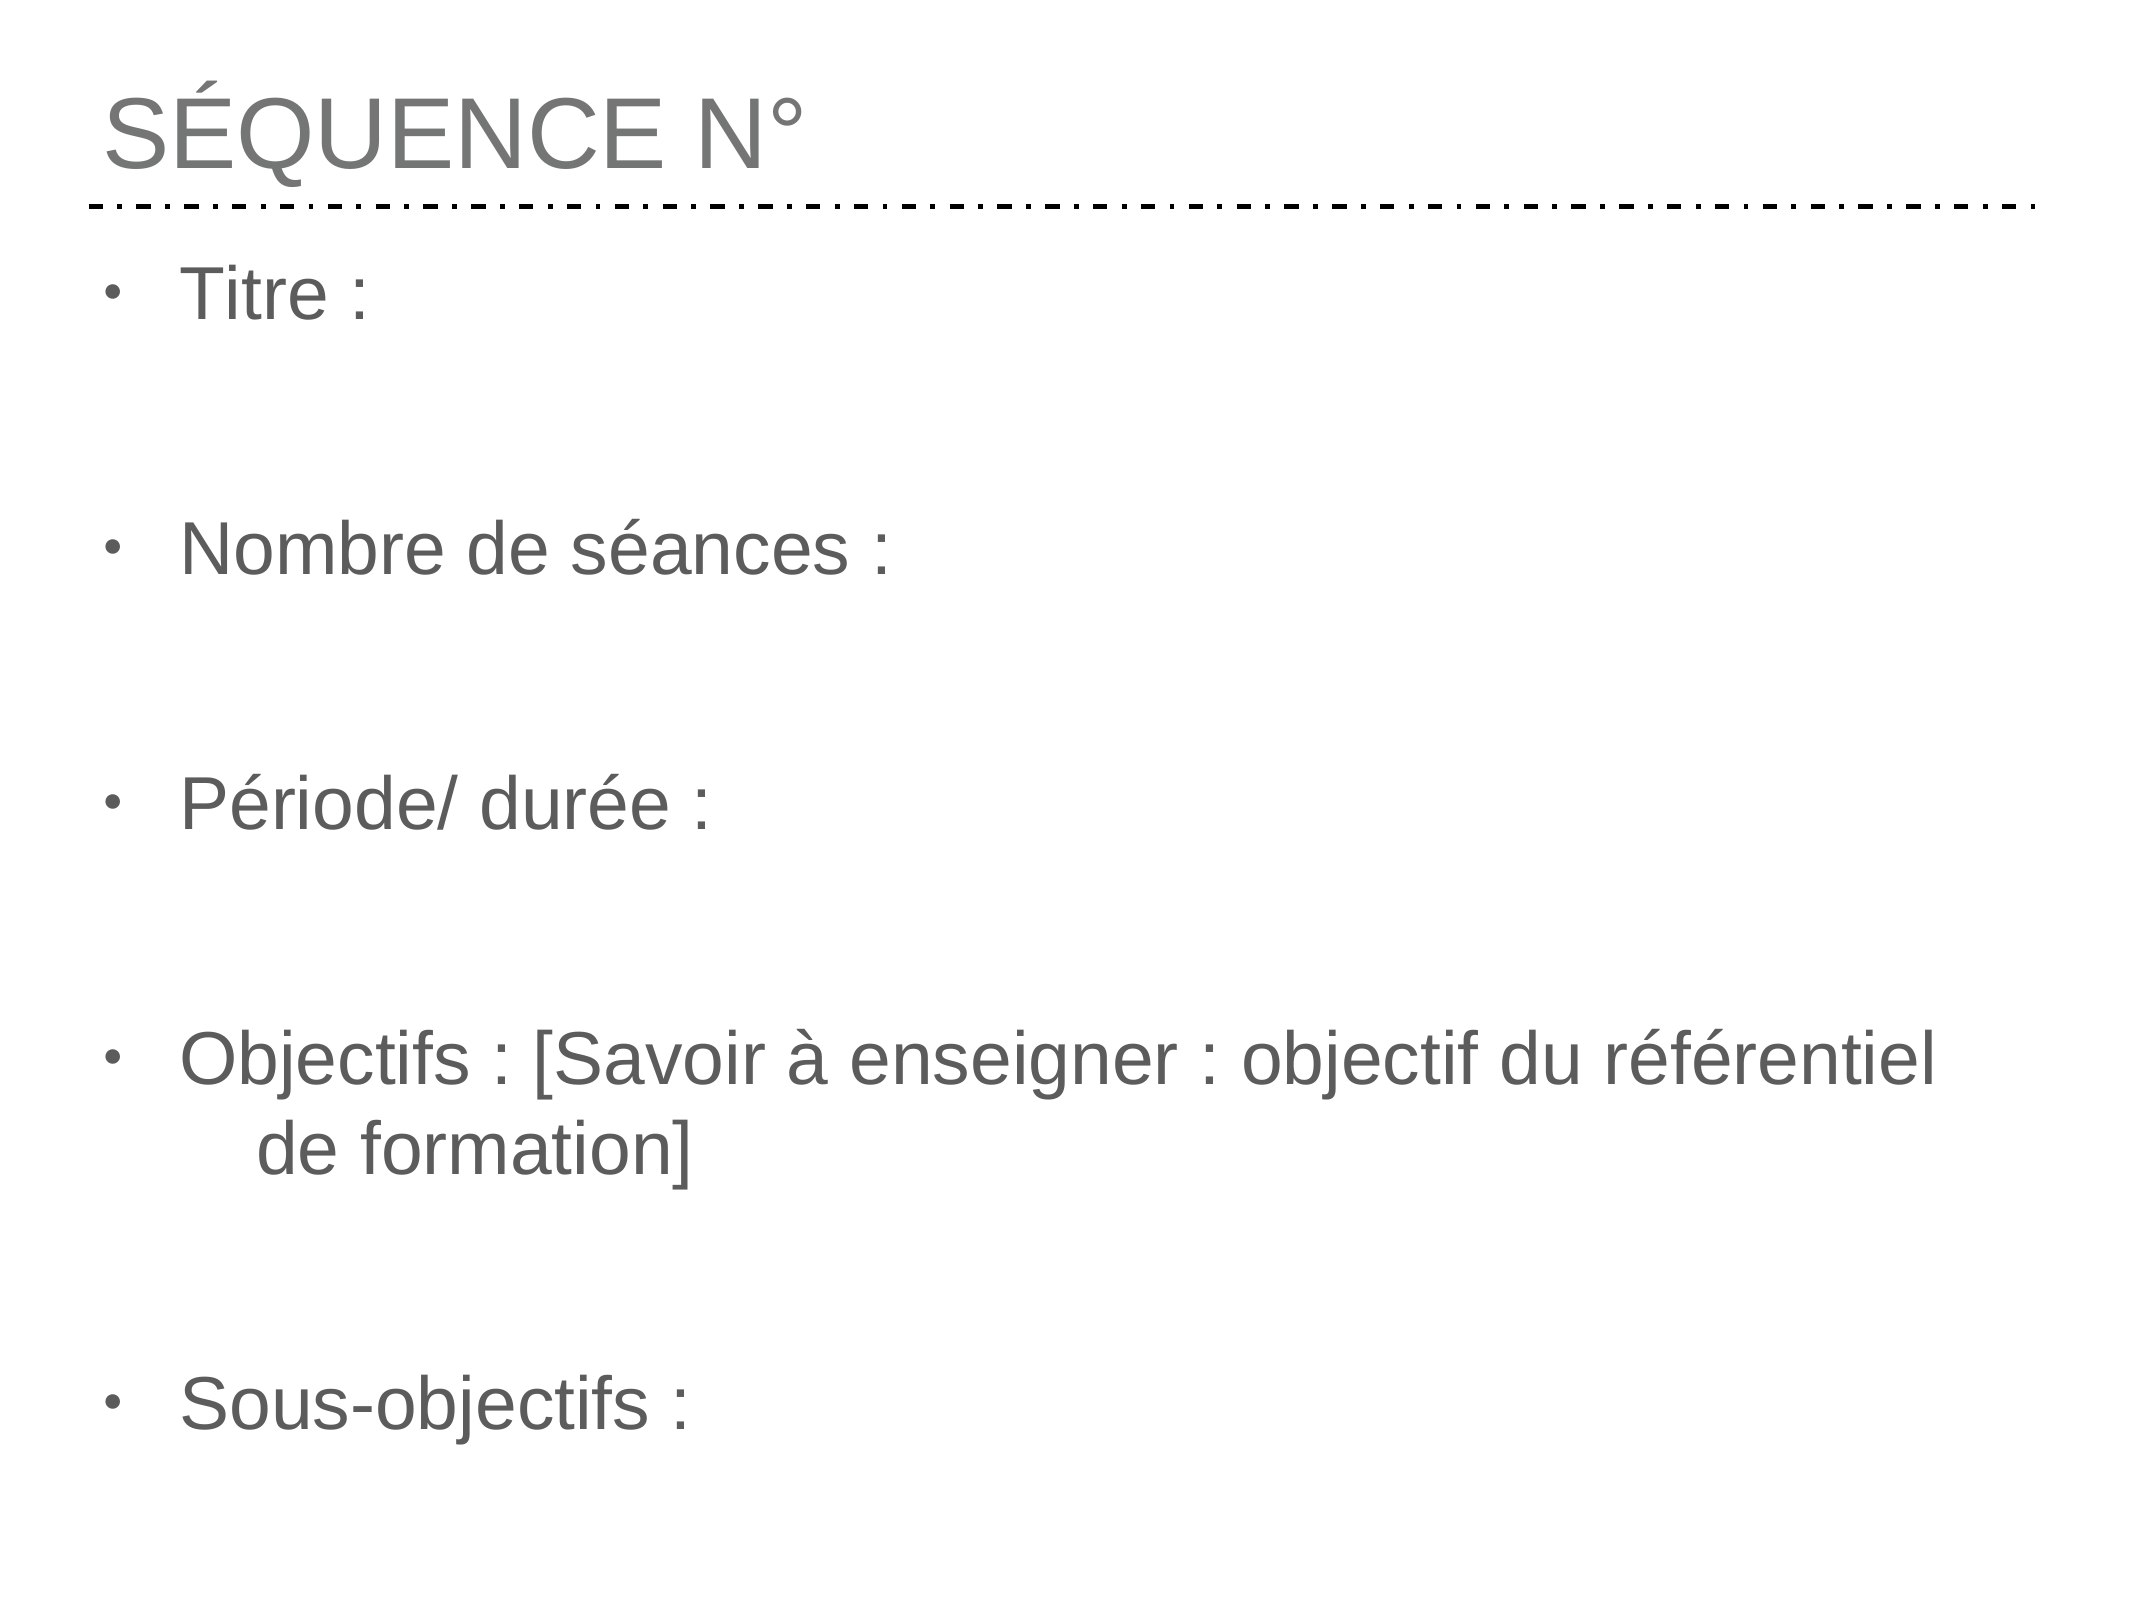

SÉQUENCE N°
Titre :
Nombre de séances :
Période/ durée :
Objectifs : [Savoir à enseigner : objectif du référentiel de formation]
Sous-objectifs :